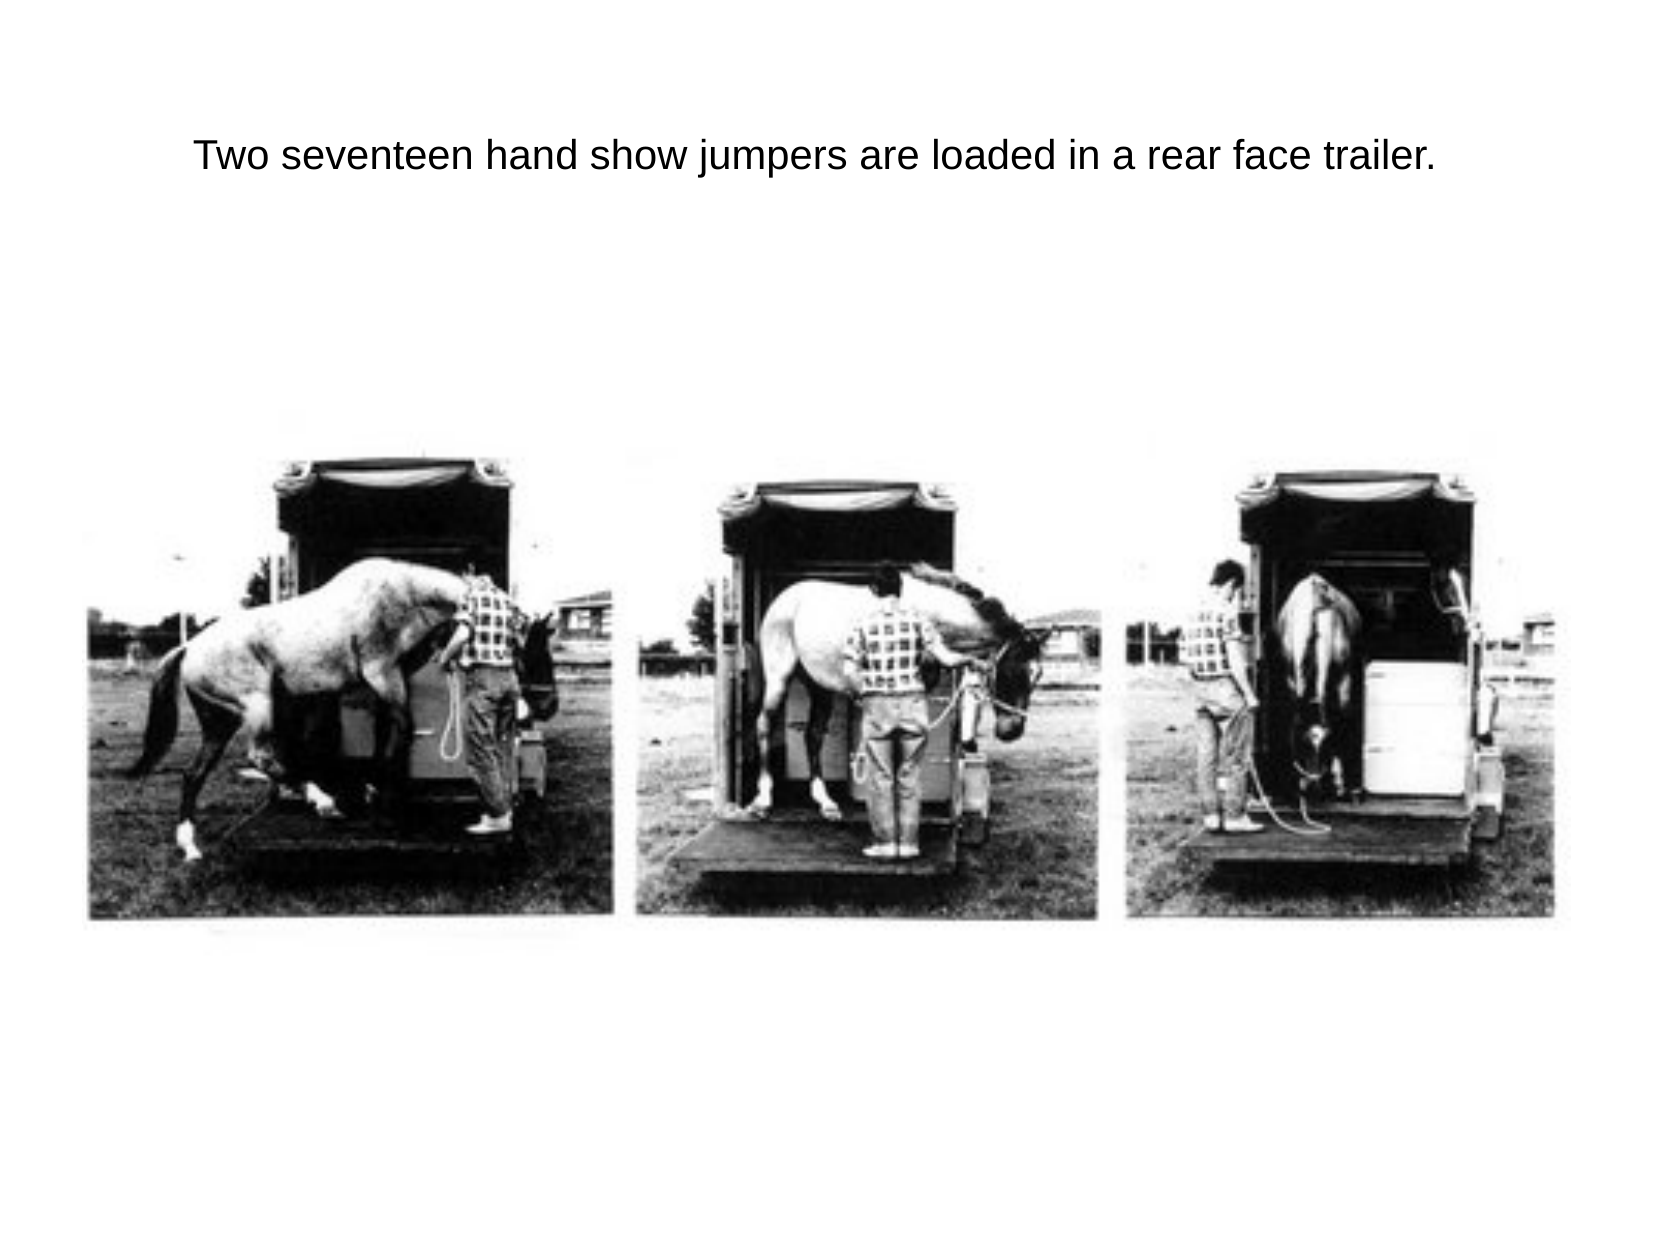

# Two seventeen hand show jumpers are loaded in a rear face trailer.